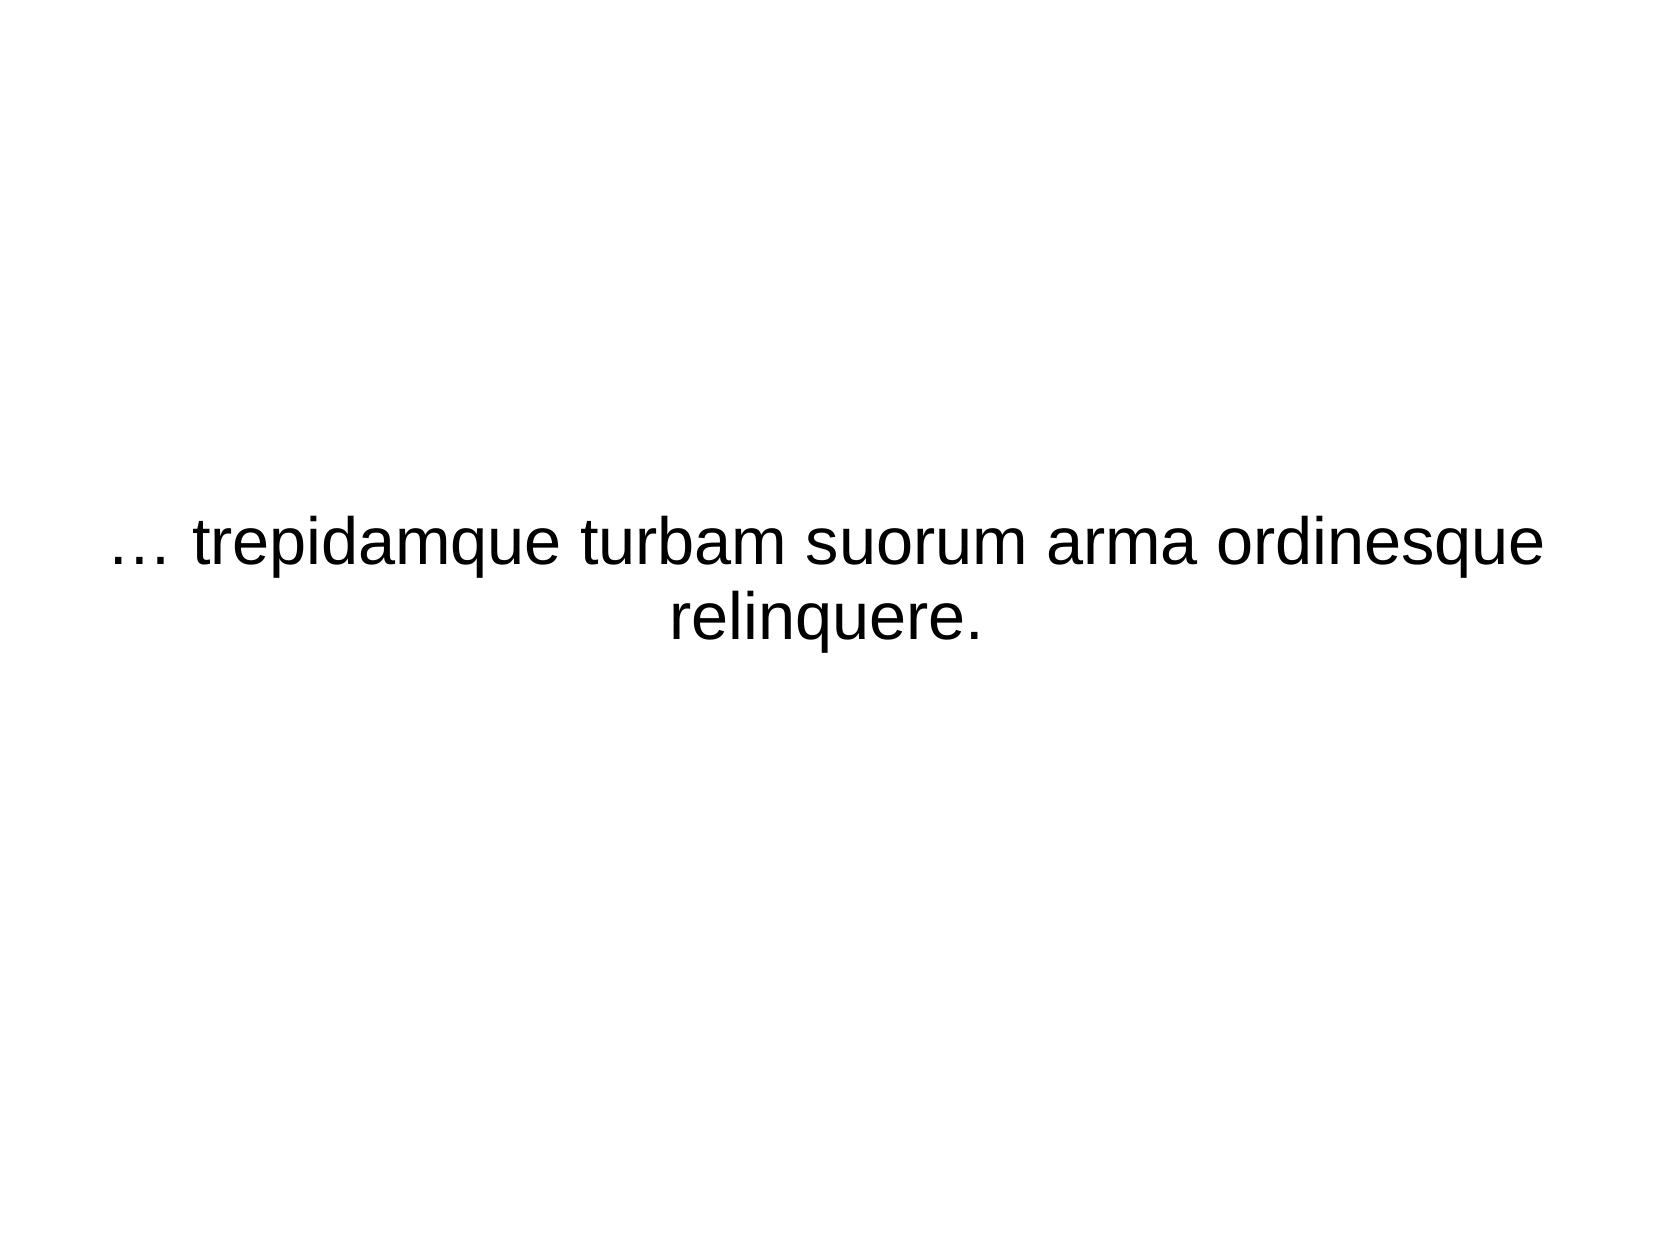

# … trepidamque turbam suorum arma ordinesque relinquere.